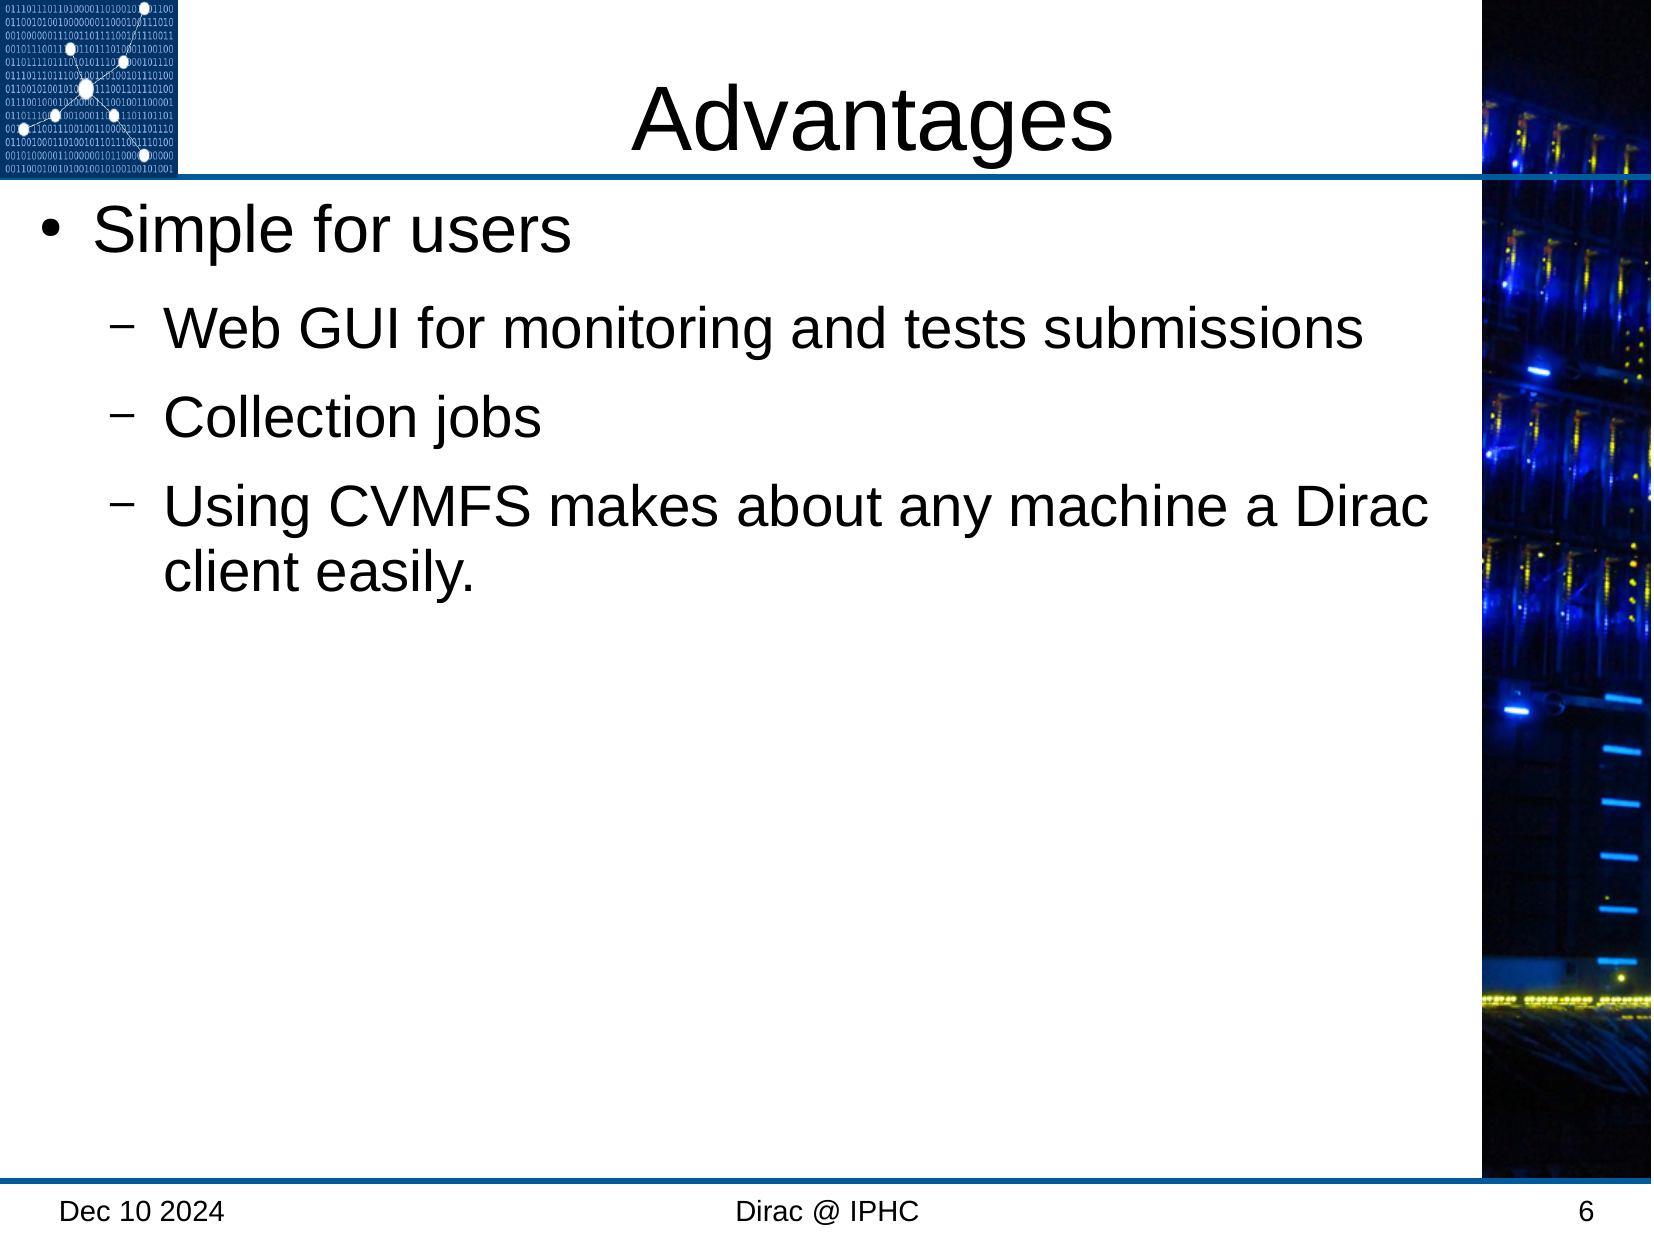

# Advantages
Simple for users
Web GUI for monitoring and tests submissions
Collection jobs
Using CVMFS makes about any machine a Dirac client easily.
10 décembre 2024
Dirac @ IPHC
6